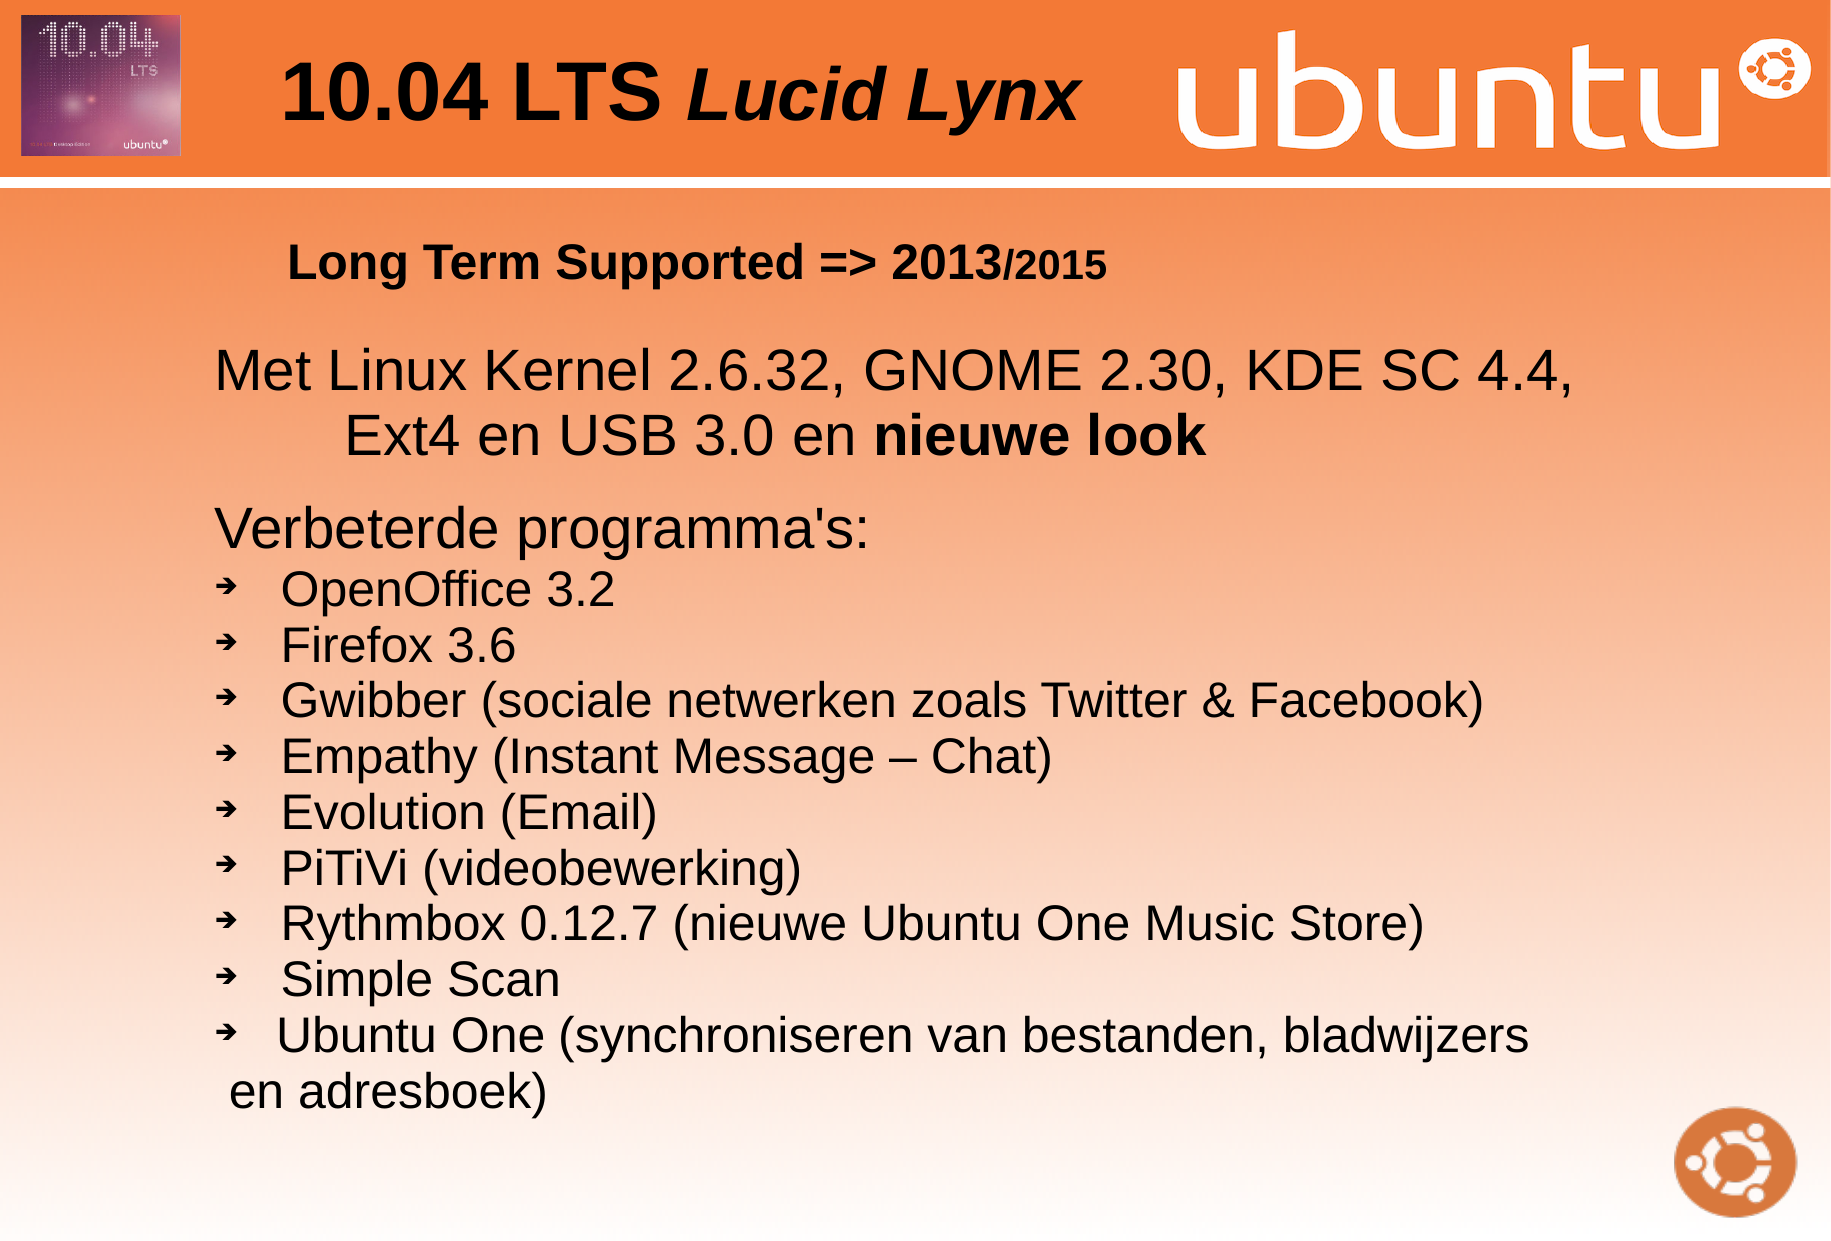

10.04 LTS Lucid Lynx
Long Term Supported => 2013/2015
Met Linux Kernel 2.6.32, GNOME 2.30, KDE SC 4.4,
 Ext4 en USB 3.0 en nieuwe look
Verbeterde programma's:
 OpenOffice 3.2
 Firefox 3.6
 Gwibber (sociale netwerken zoals Twitter & Facebook)
 Empathy (Instant Message – Chat)
 Evolution (Email)
 PiTiVi (videobewerking)
 Rythmbox 0.12.7 (nieuwe Ubuntu One Music Store)
 Simple Scan
 Ubuntu One (synchroniseren van bestanden, bladwijzers
 en adresboek)